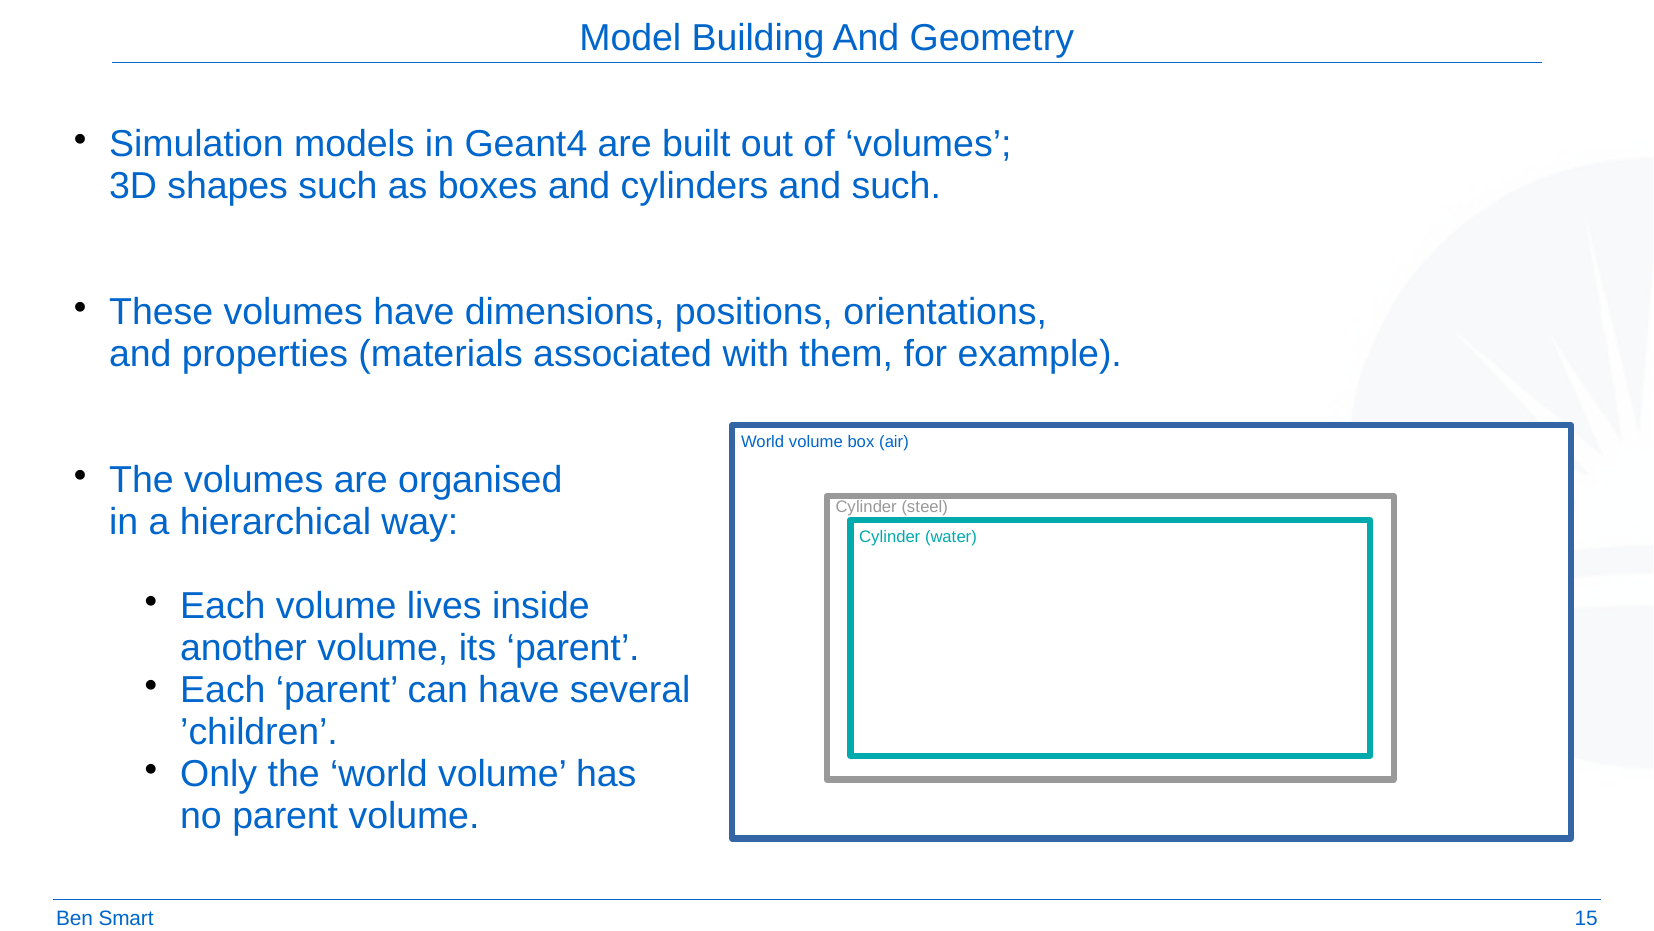

Model Building And Geometry
Simulation models in Geant4 are built out of ‘volumes’;
3D shapes such as boxes and cylinders and such.
These volumes have dimensions, positions, orientations,
and properties (materials associated with them, for example).
The volumes are organised
in a hierarchical way:
Each volume lives inside
another volume, its ‘parent’.
Each ‘parent’ can have several
’children’.
Only the ‘world volume’ has
no parent volume.
World volume box (air)
Cylinder (steel)
Cylinder (water)
Ben Smart